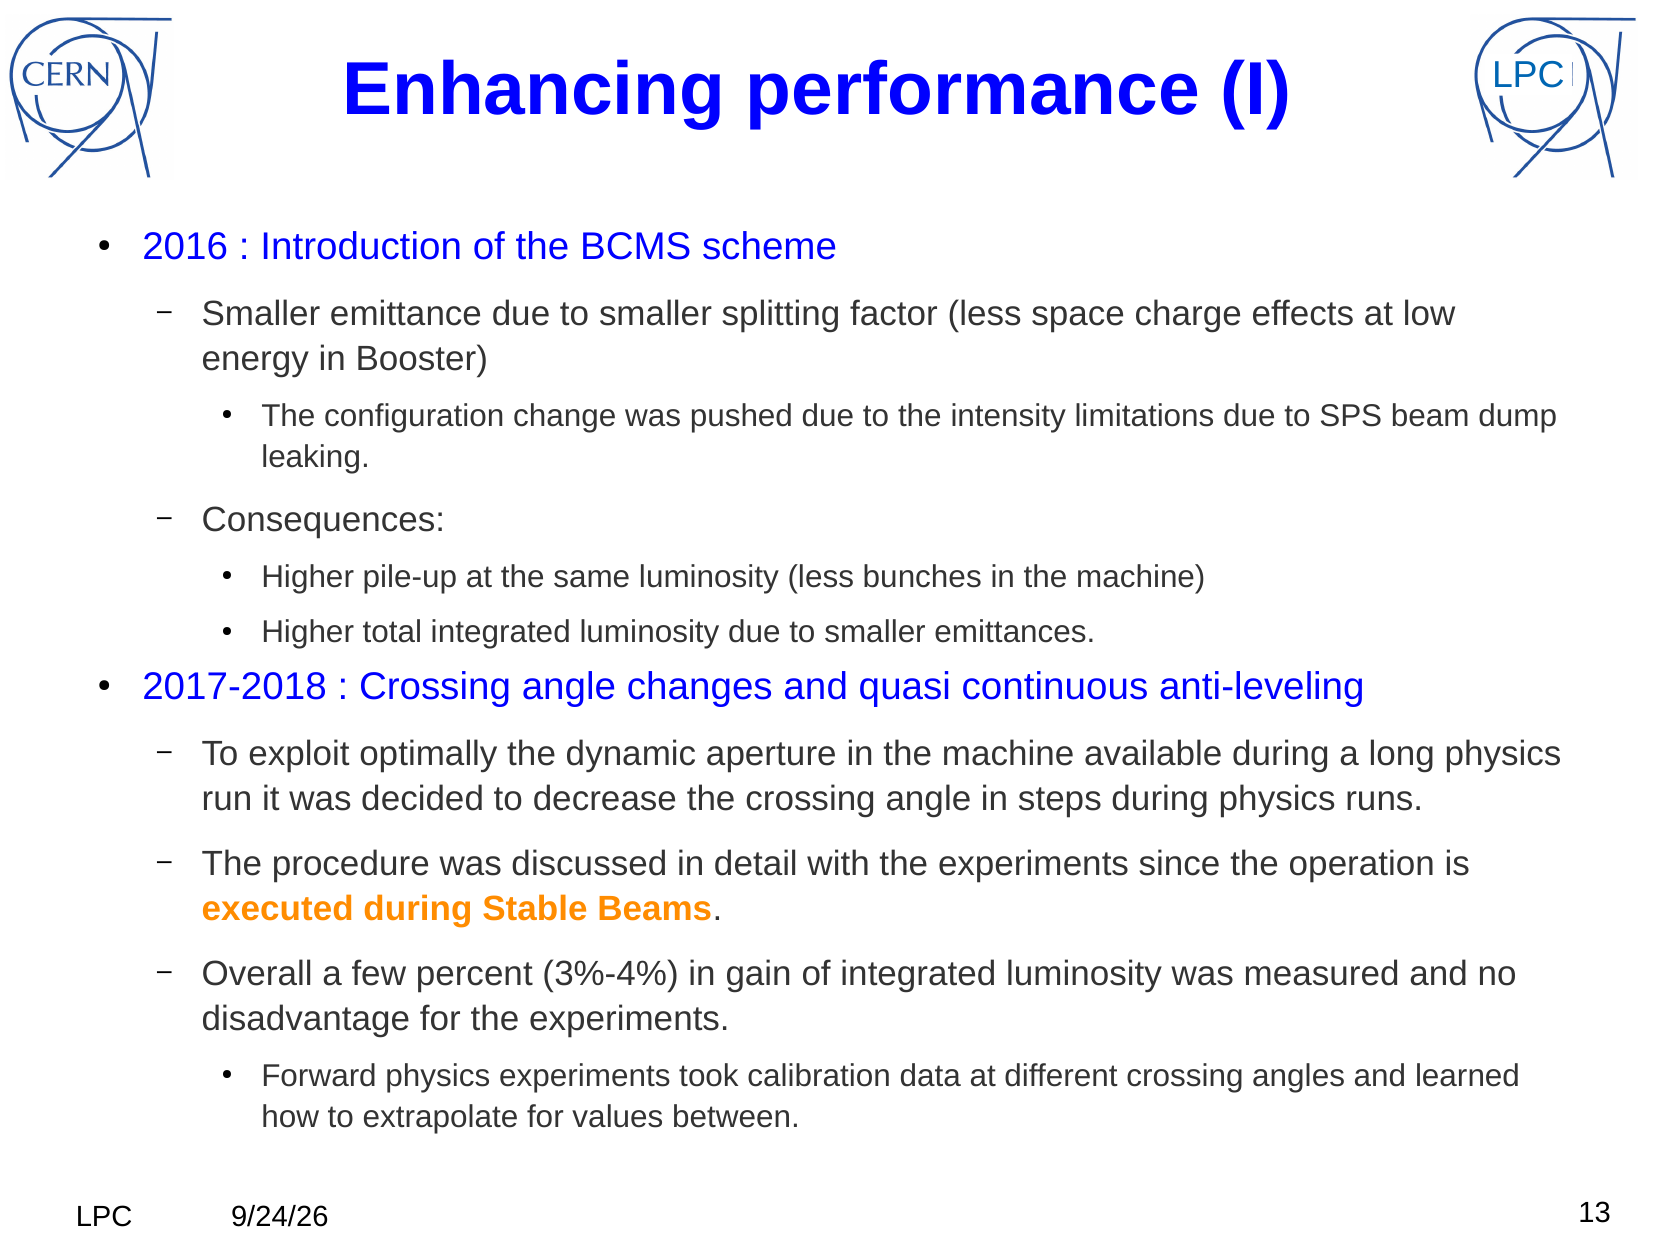

# Enhancing performance (I)
2016 : Introduction of the BCMS scheme
Smaller emittance due to smaller splitting factor (less space charge effects at low energy in Booster)
The configuration change was pushed due to the intensity limitations due to SPS beam dump leaking.
Consequences:
Higher pile-up at the same luminosity (less bunches in the machine)
Higher total integrated luminosity due to smaller emittances.
2017-2018 : Crossing angle changes and quasi continuous anti-leveling
To exploit optimally the dynamic aperture in the machine available during a long physics run it was decided to decrease the crossing angle in steps during physics runs.
The procedure was discussed in detail with the experiments since the operation is executed during Stable Beams.
Overall a few percent (3%-4%) in gain of integrated luminosity was measured and no disadvantage for the experiments.
Forward physics experiments took calibration data at different crossing angles and learned how to extrapolate for values between.